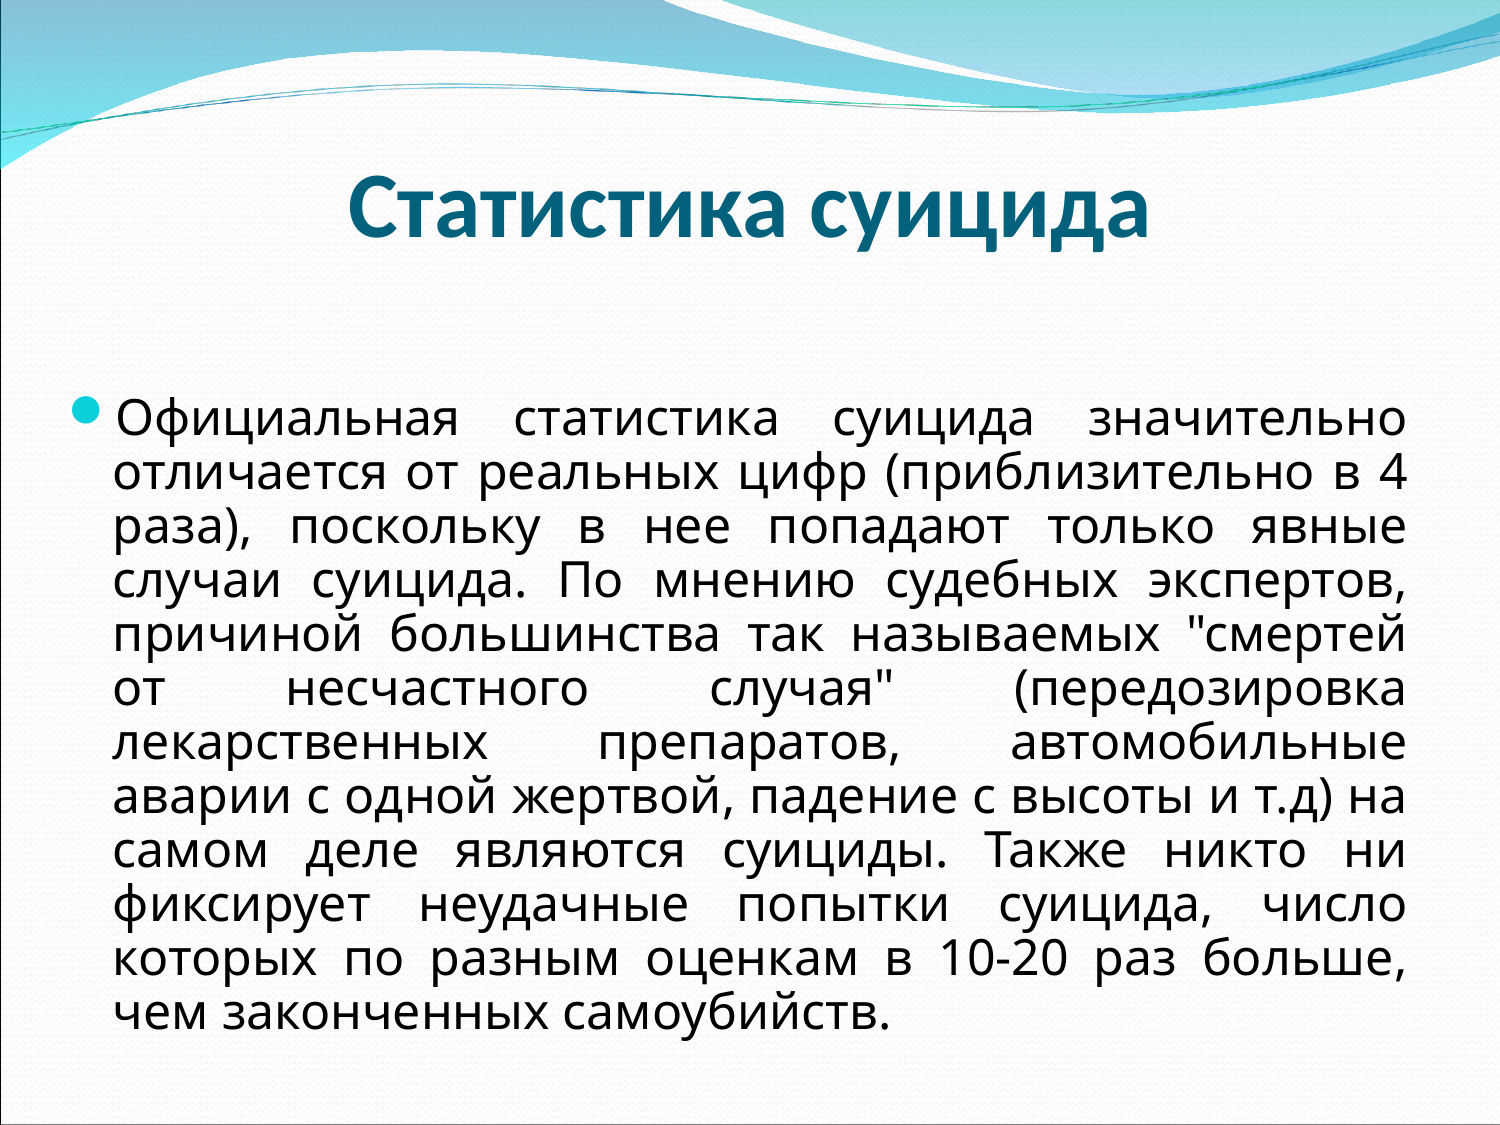

# Статистика суицида
Официальная статистика суицида значительно отличается от реальных цифр (приблизительно в 4 раза), поскольку в нее попадают только явные случаи суицида. По мнению судебных экспертов, причиной большинства так называемых "смертей от несчастного случая" (передозировка лекарственных препаратов, автомобильные аварии с одной жертвой, падение с высоты и т.д) на самом деле являются суициды. Также никто ни фиксирует неудачные попытки суицида, число которых по разным оценкам в 10-20 раз больше, чем законченных самоубийств.